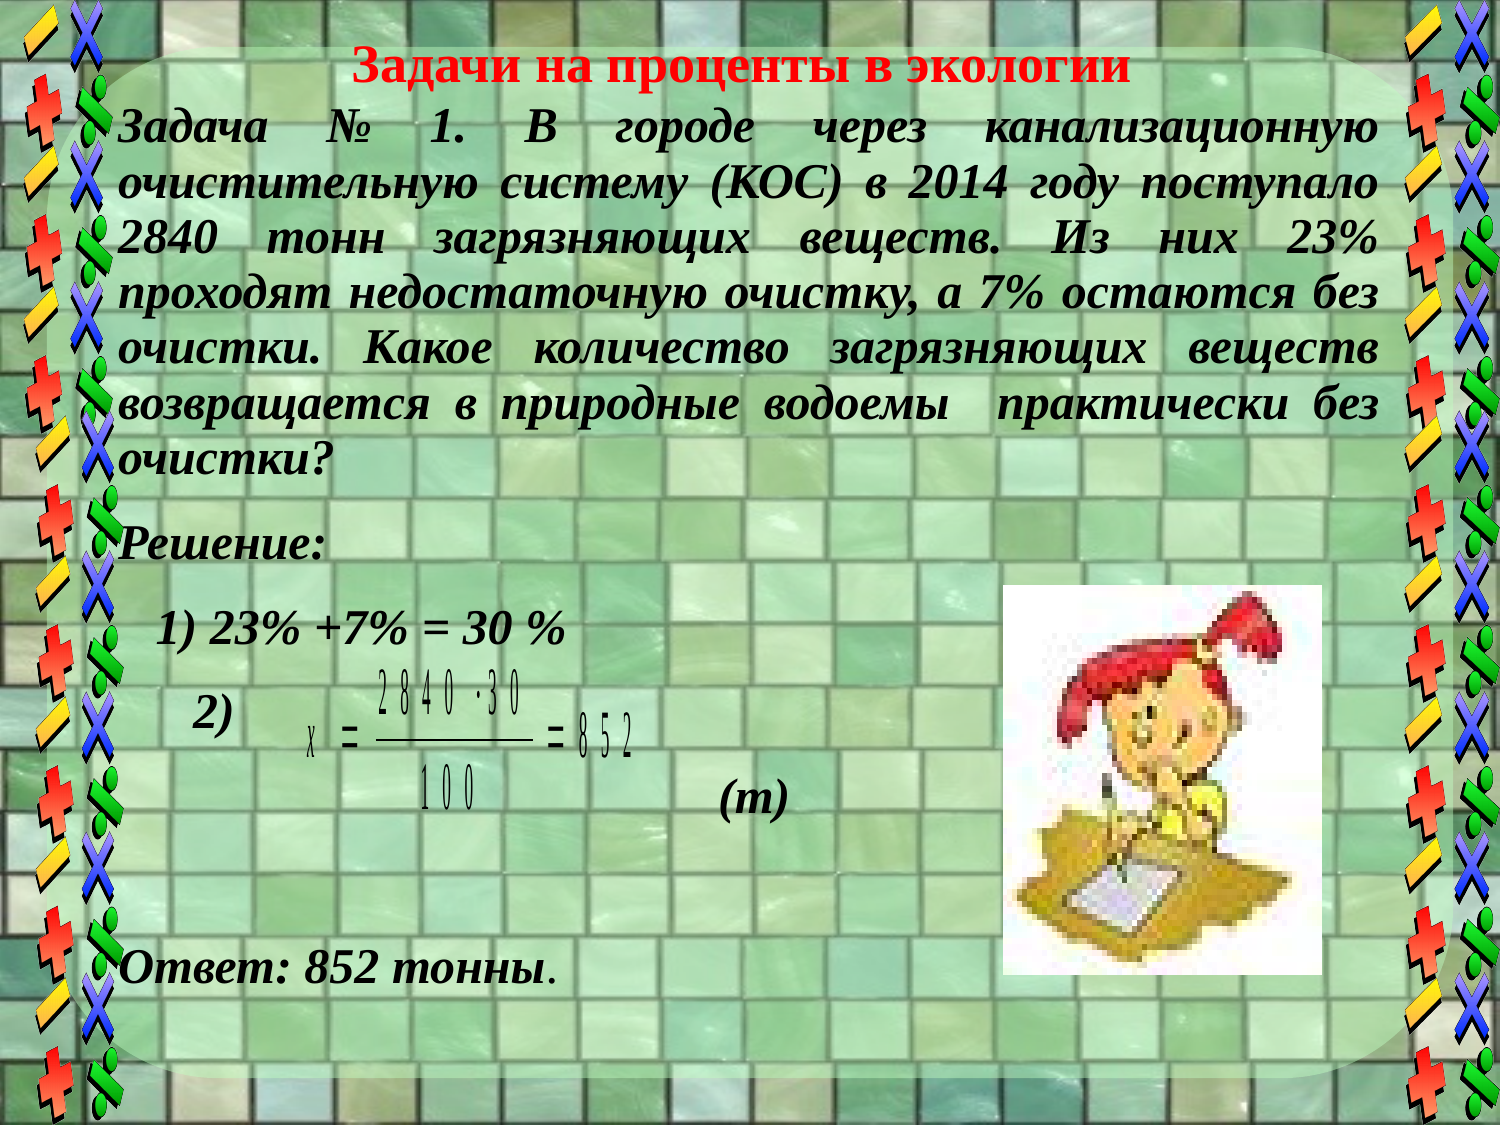

# Задачи на проценты в экологии
Задача № 1. В городе через канализационную очистительную систему (КОС) в 2014 году поступало 2840 тонн загрязняющих веществ. Из них 23% проходят недостаточную очистку, а 7% остаются без очистки. Какое количество загрязняющих веществ возвращается в природные водоемы практически без очистки?
Решение:
1) 23% +7% = 30 %
 2)
 (т)
Ответ: 852 тонны.